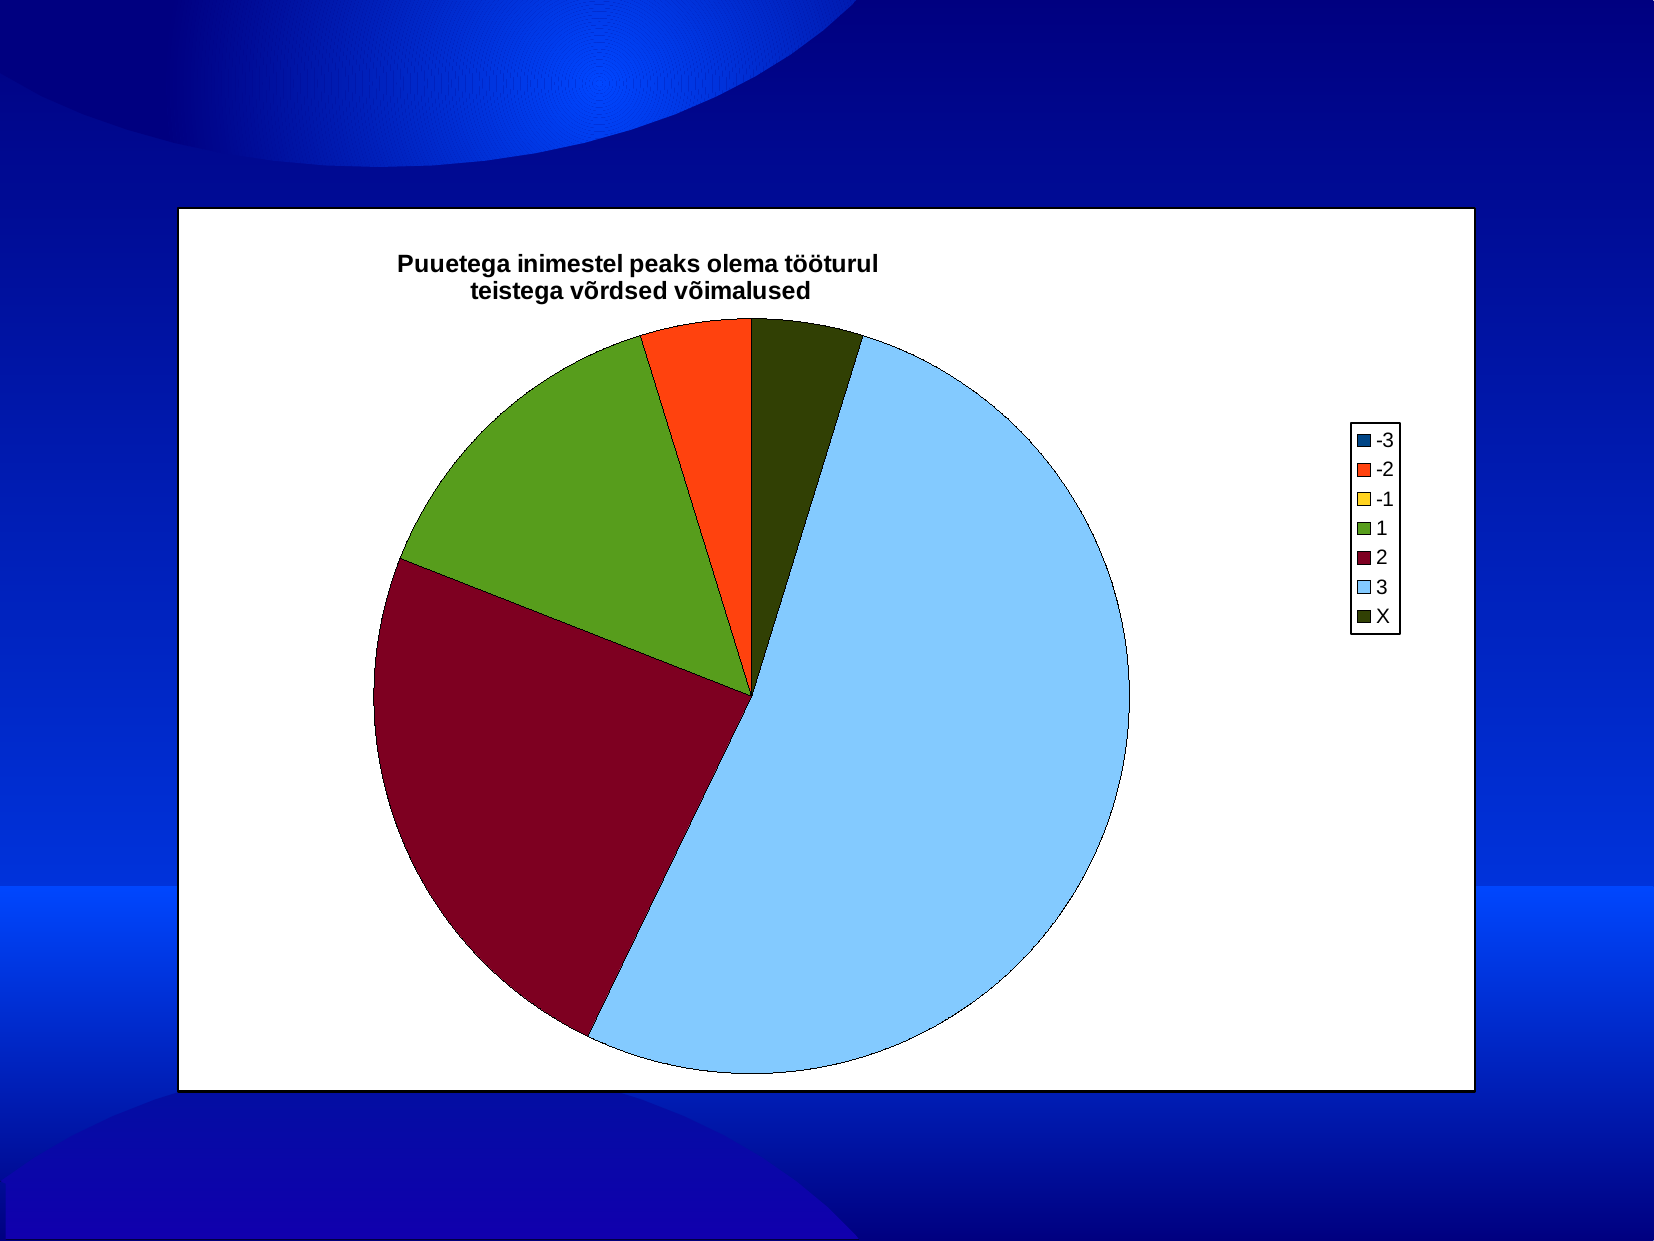

### Chart: Puuetega inimestel peaks olema tööturul
teistega võrdsed võimalused
| Category | Rida 67 |
|---|---|
| -3 | None |
| -2 | 1.0 |
| -1 | None |
| 1 | 3.0 |
| 2 | 5.0 |
| 3 | 11.0 |
| X | 1.0 |